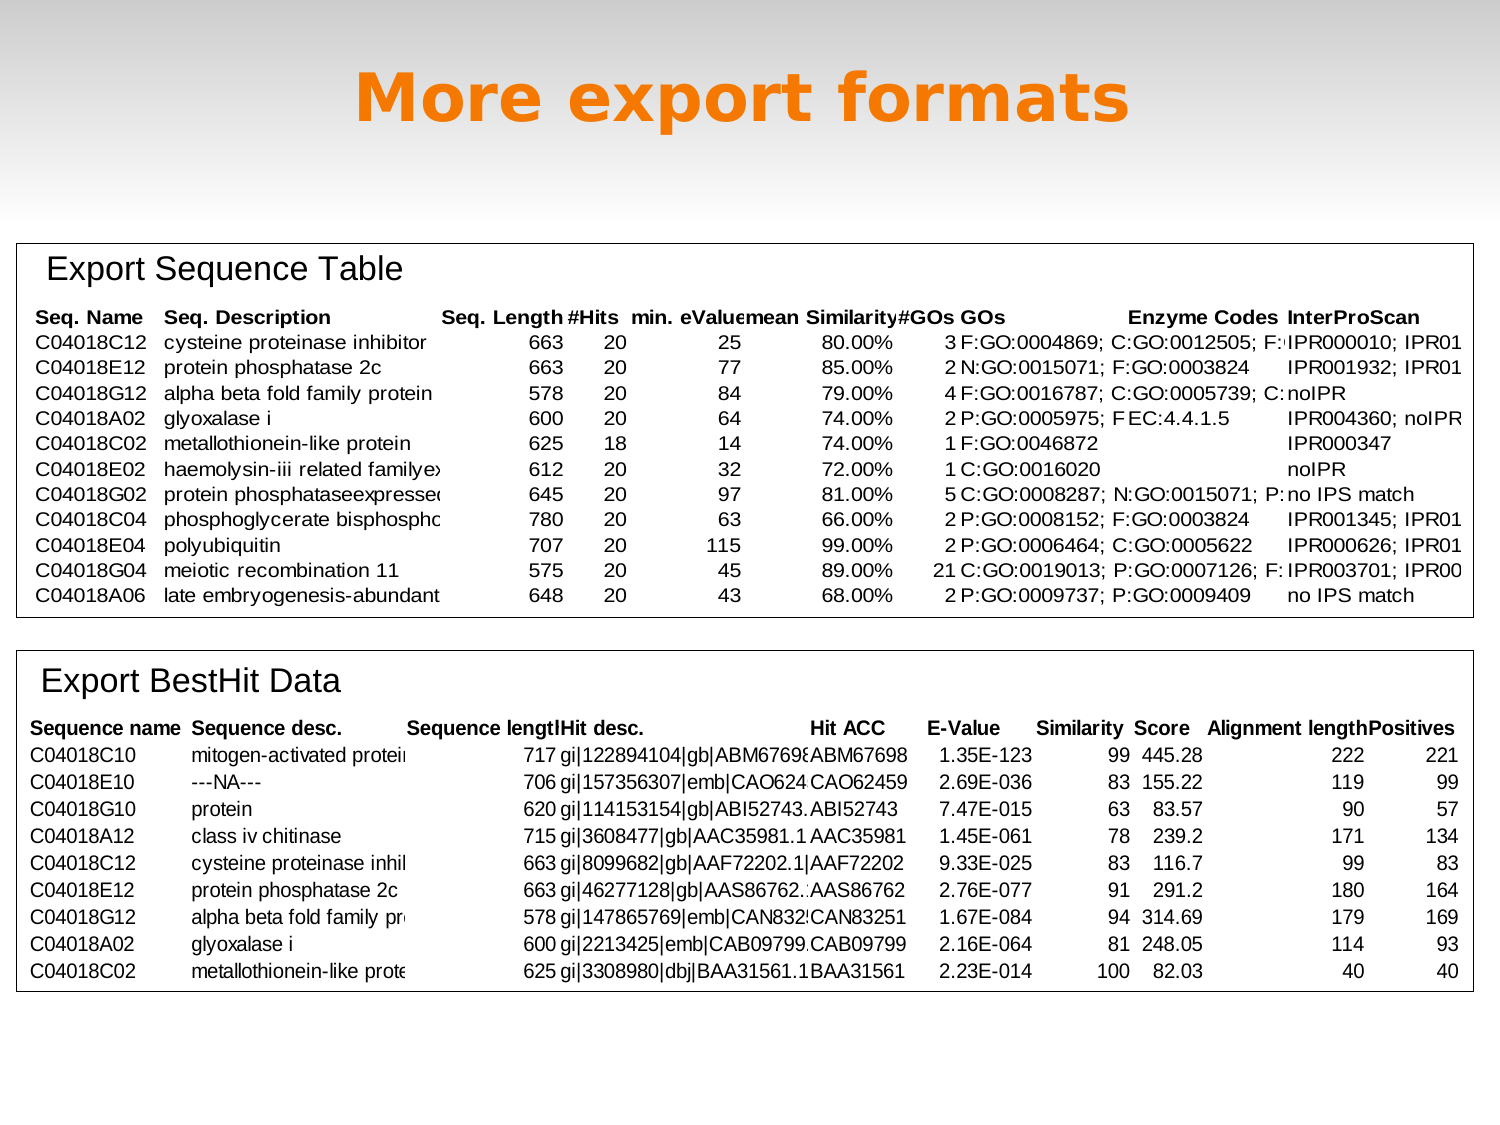

# More export formats
Export Sequence Table
Export BestHit Data